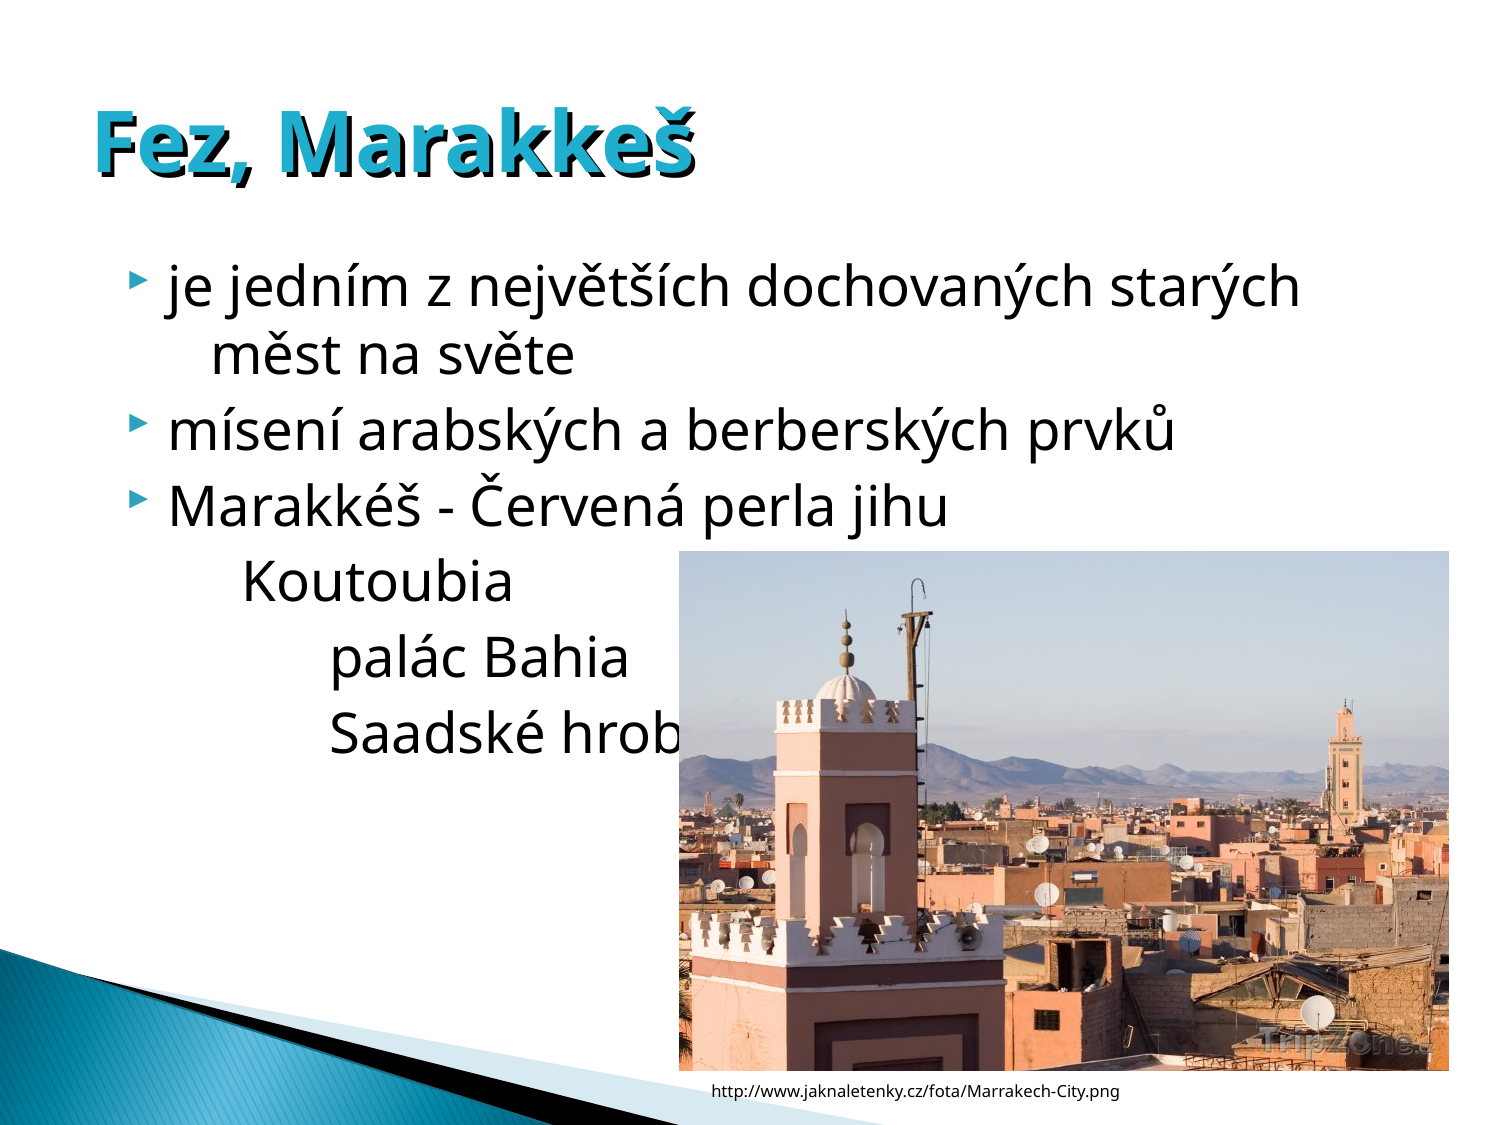

# Fez, Marakkeš
je jedním z největších dochovaných starých měst na světe
mísení arabských a berberských prvků
Marakkéš - Červená perla jihu
 Koutoubia
	 palác Bahia
	  Saadské hrobky
http://www.jaknaletenky.cz/fota/Marrakech-City.png